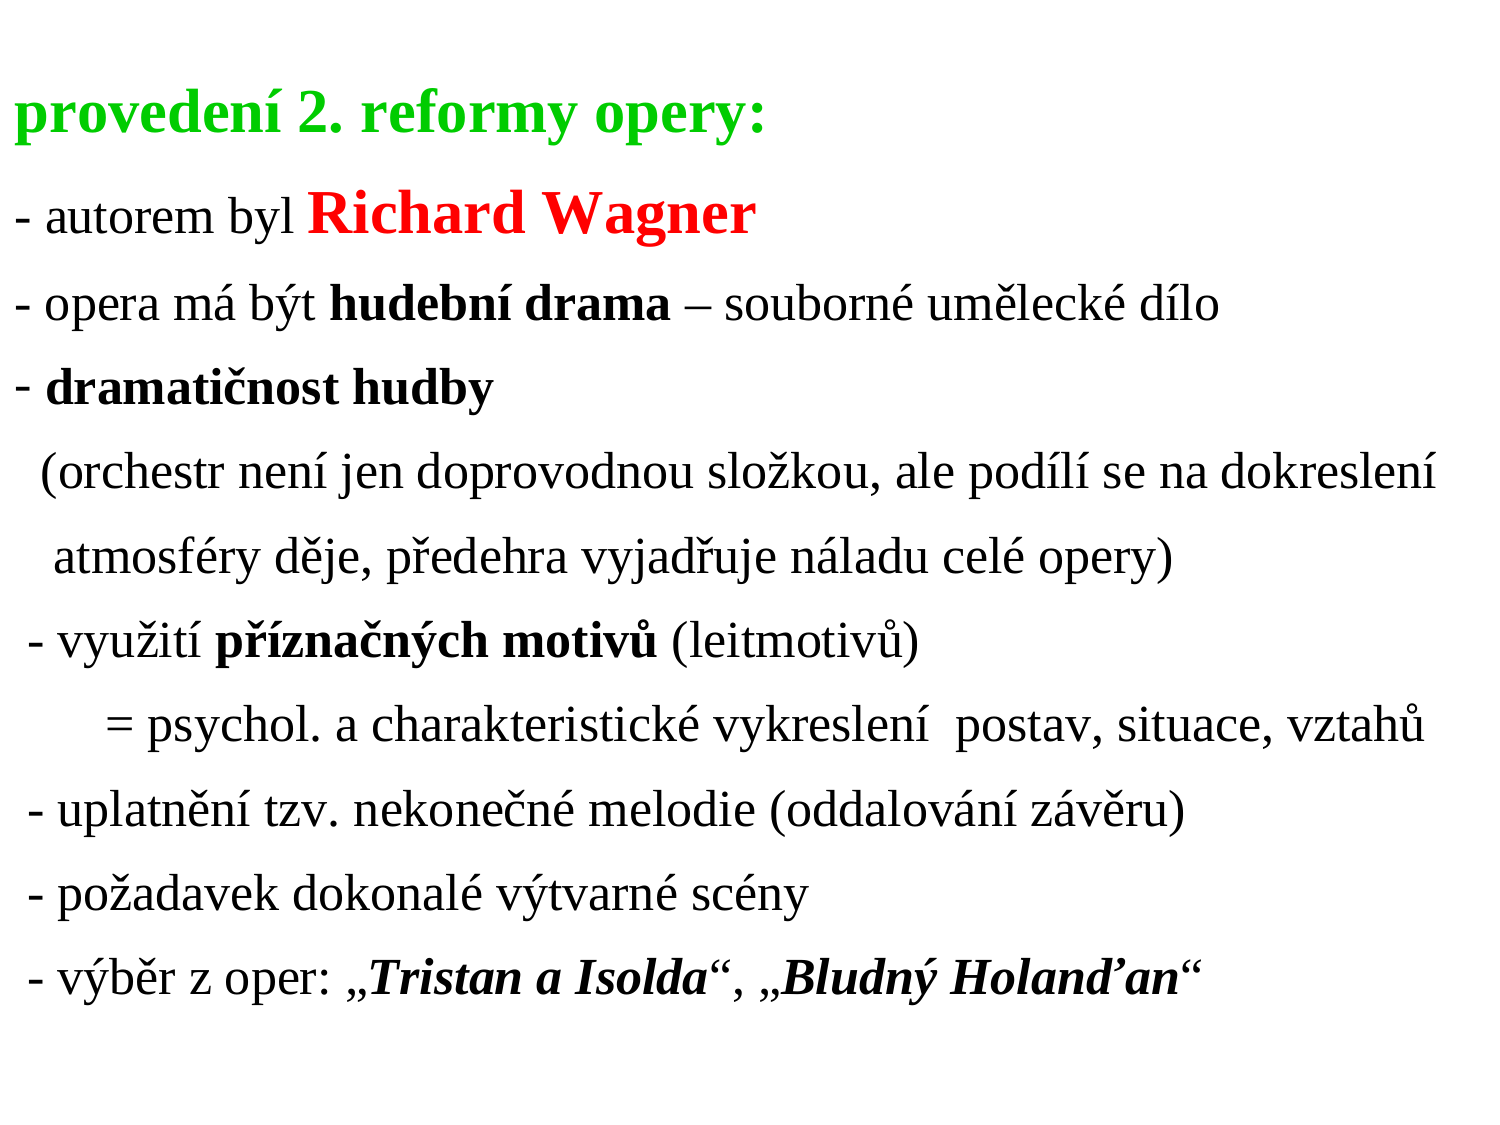

provedení 2. reformy opery:
- autorem byl Richard Wagner
- opera má být hudební drama – souborné umělecké dílo
 dramatičnost hudby
 (orchestr není jen doprovodnou složkou, ale podílí se na dokreslení
 atmosféry děje, předehra vyjadřuje náladu celé opery)
 - využití příznačných motivů (leitmotivů)
 = psychol. a charakteristické vykreslení postav, situace, vztahů
 - uplatnění tzv. nekonečné melodie (oddalování závěru)
 - požadavek dokonalé výtvarné scény
 - výběr z oper: „Tristan a Isolda“, „Bludný Holanďan“